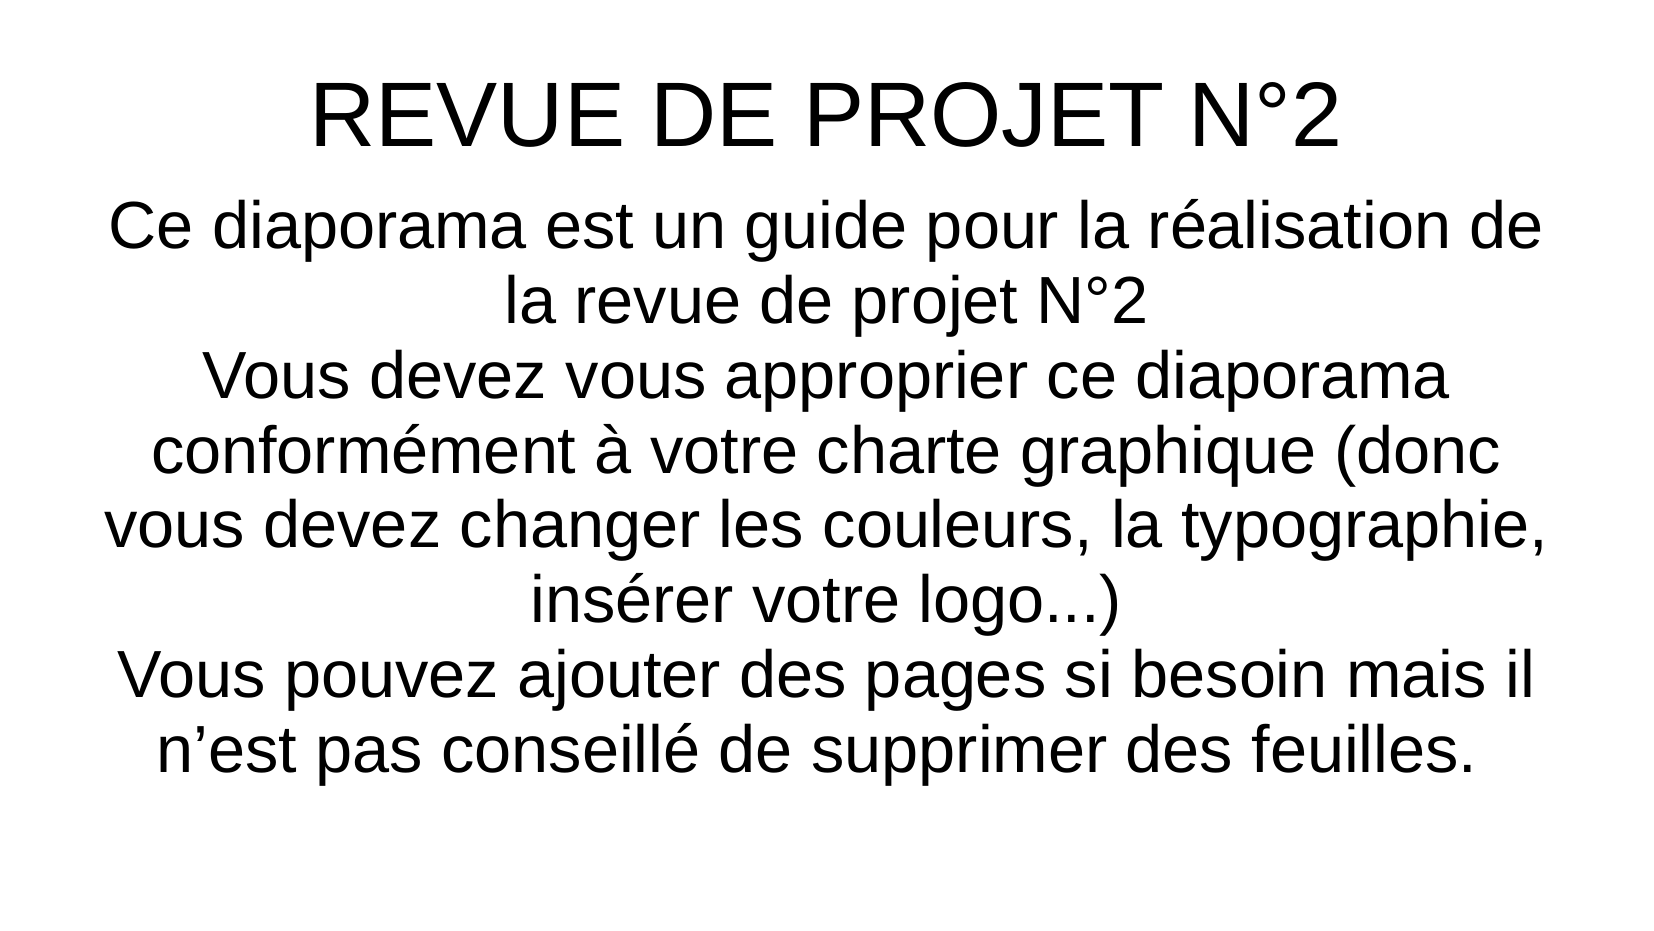

# REVUE DE PROJET N°2
Ce diaporama est un guide pour la réalisation de la revue de projet N°2
Vous devez vous approprier ce diaporama conformément à votre charte graphique (donc vous devez changer les couleurs, la typographie, insérer votre logo...)
Vous pouvez ajouter des pages si besoin mais il n’est pas conseillé de supprimer des feuilles.